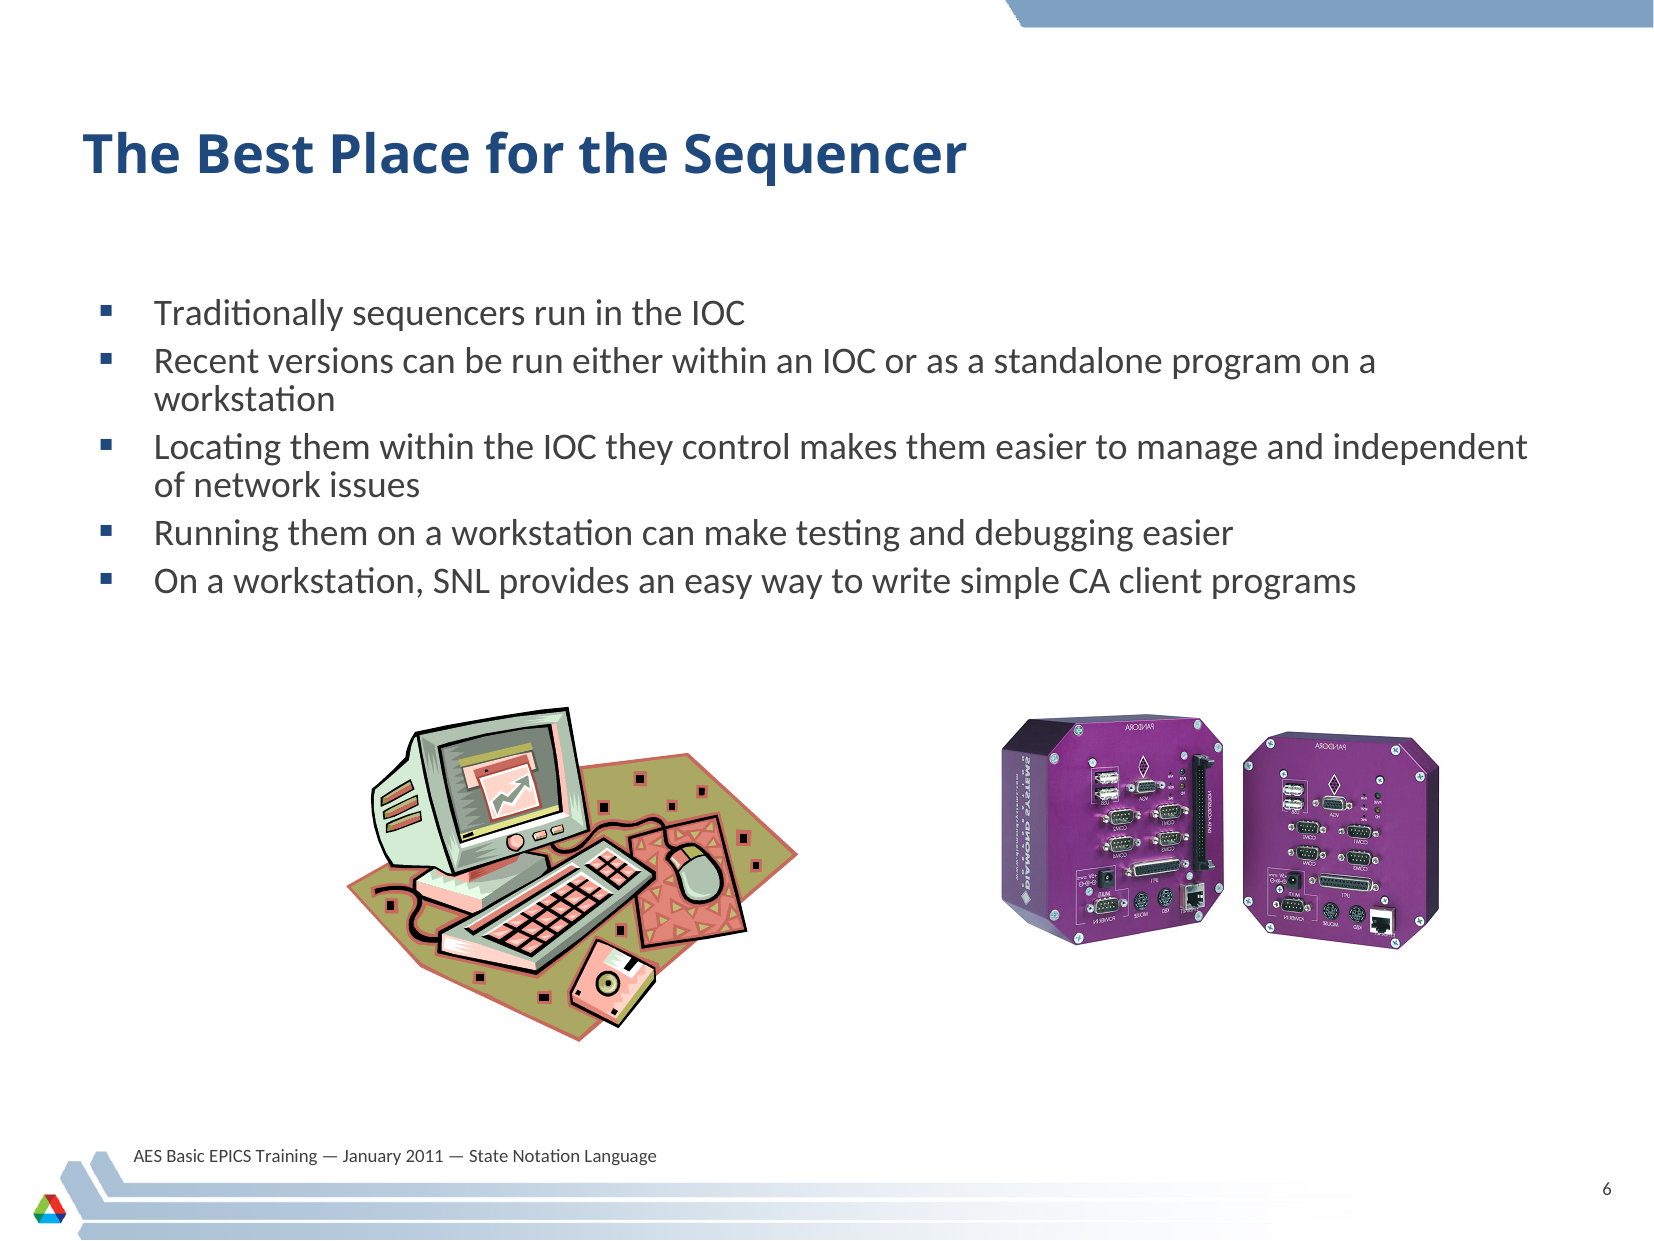

# The Best Place for the Sequencer
Traditionally sequencers run in the IOC
Recent versions can be run either within an IOC or as a standalone program on a workstation
Locating them within the IOC they control makes them easier to manage and independent of network issues
Running them on a workstation can make testing and debugging easier
On a workstation, SNL provides an easy way to write simple CA client programs
AES Basic EPICS Training — January 2011 — State Notation Language
6